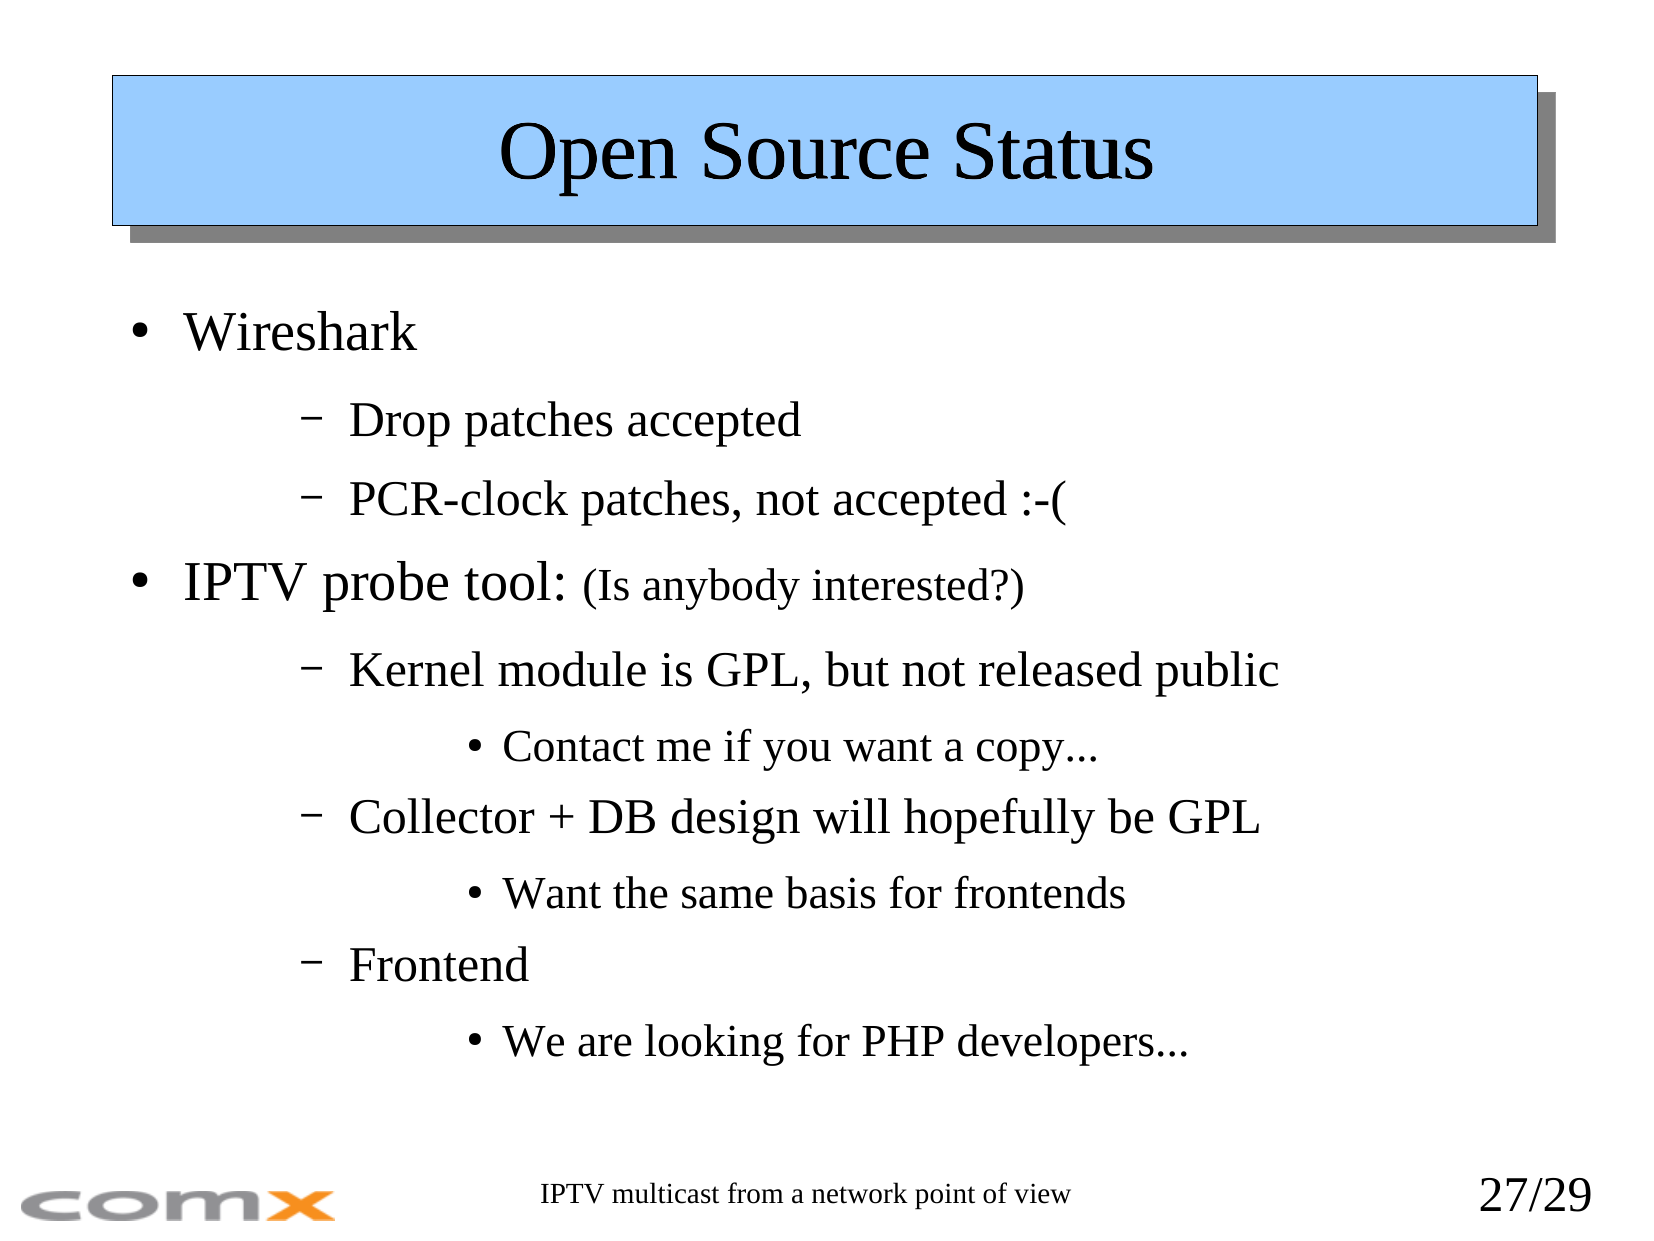

# Open Source Status
Wireshark
Drop patches accepted
PCR-clock patches, not accepted :-(
IPTV probe tool: (Is anybody interested?)
Kernel module is GPL, but not released public
Contact me if you want a copy...
Collector + DB design will hopefully be GPL
Want the same basis for frontends
Frontend
We are looking for PHP developers...